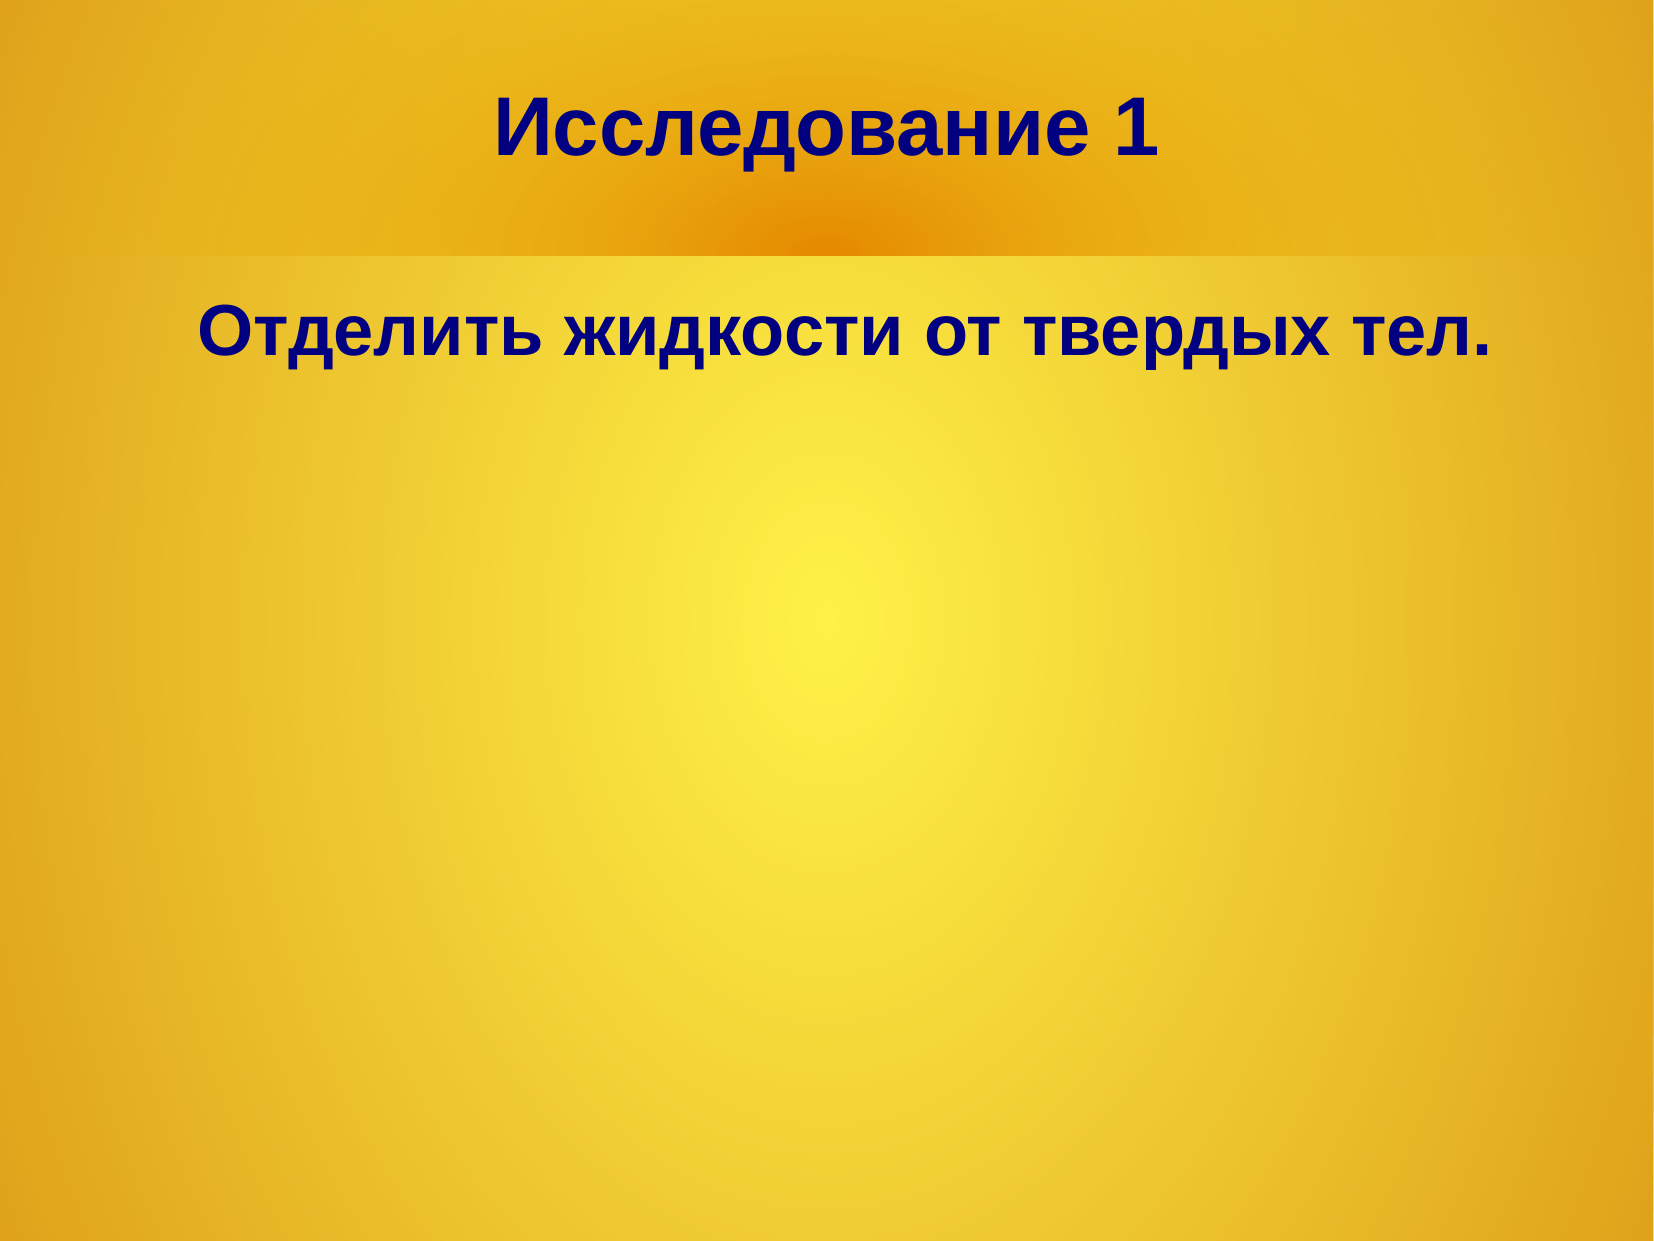

# Исследование 1
Отделить жидкости от твердых тел.